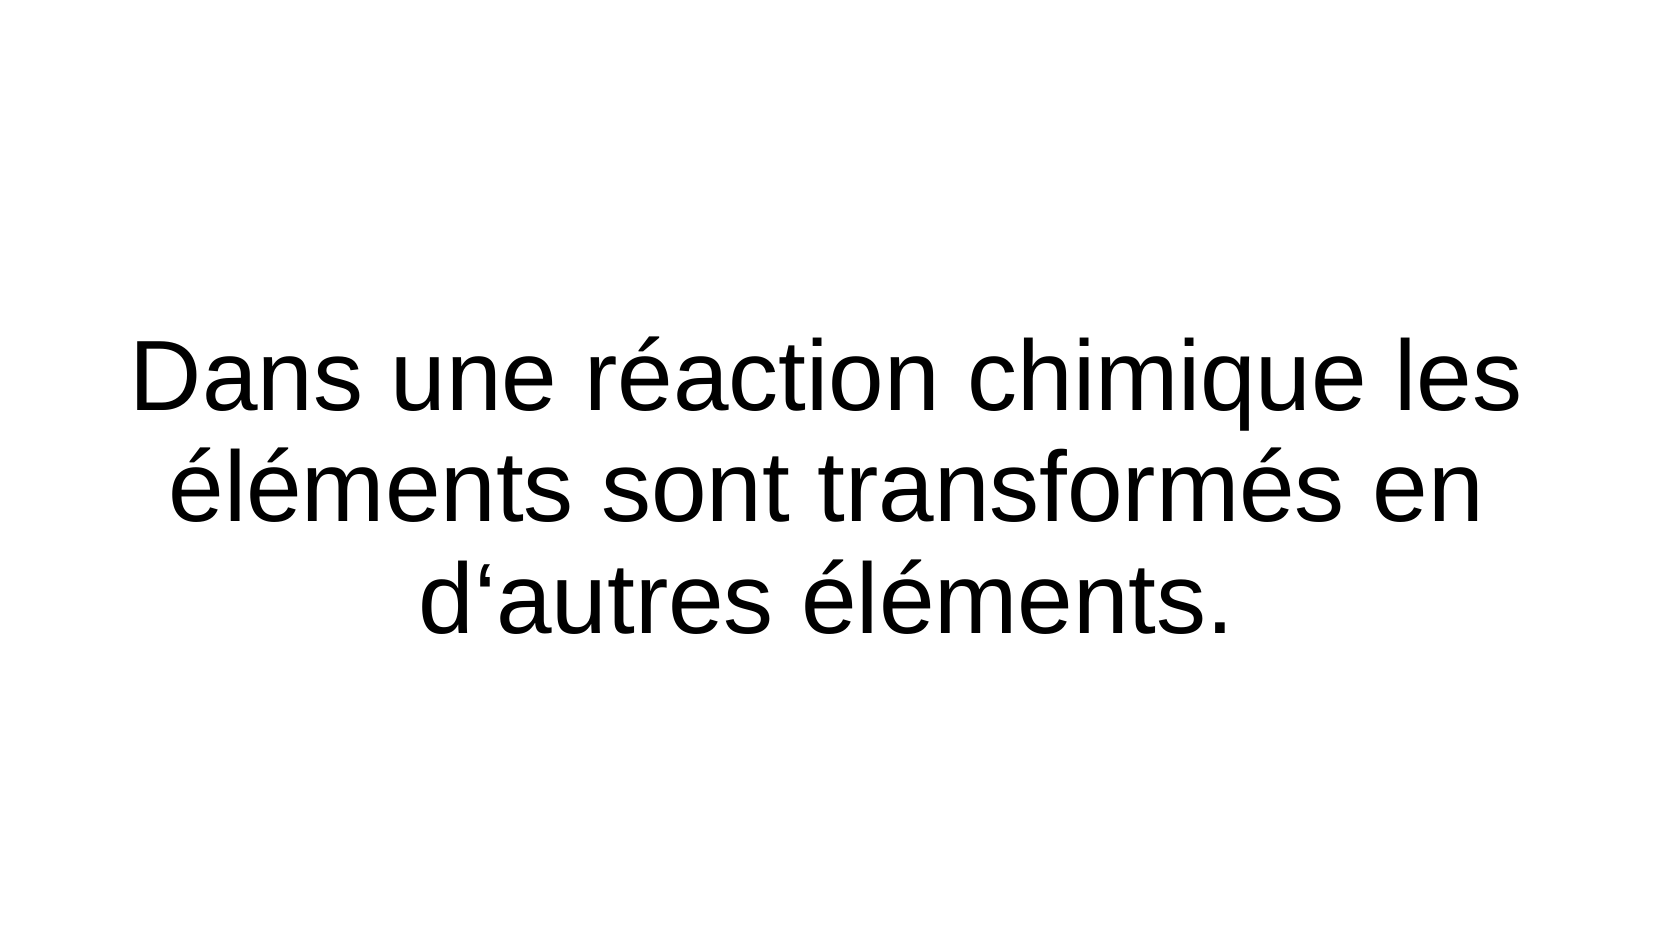

# Dans une réaction chimique les éléments sont transformés en d‘autres éléments.